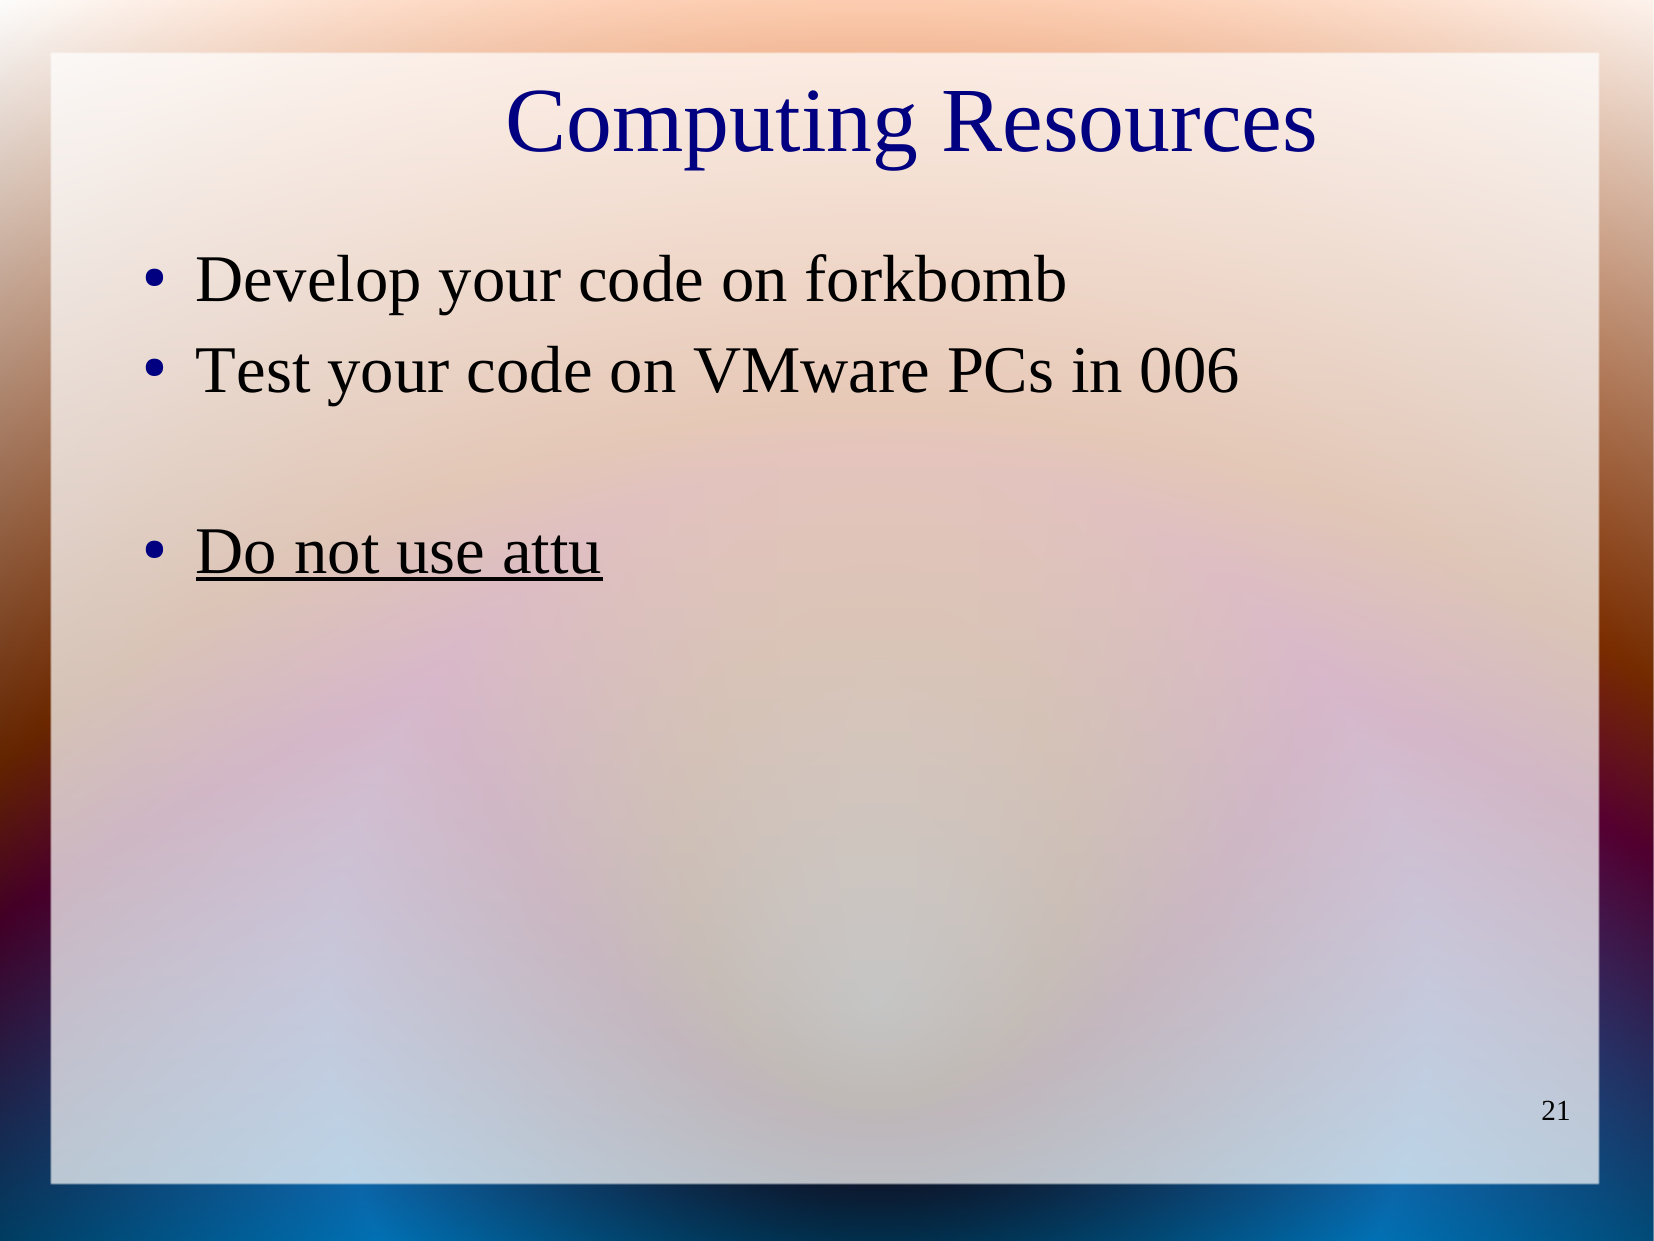

# Computing Resources
Develop your code on forkbomb
Test your code on VMware PCs in 006
Do not use attu
21